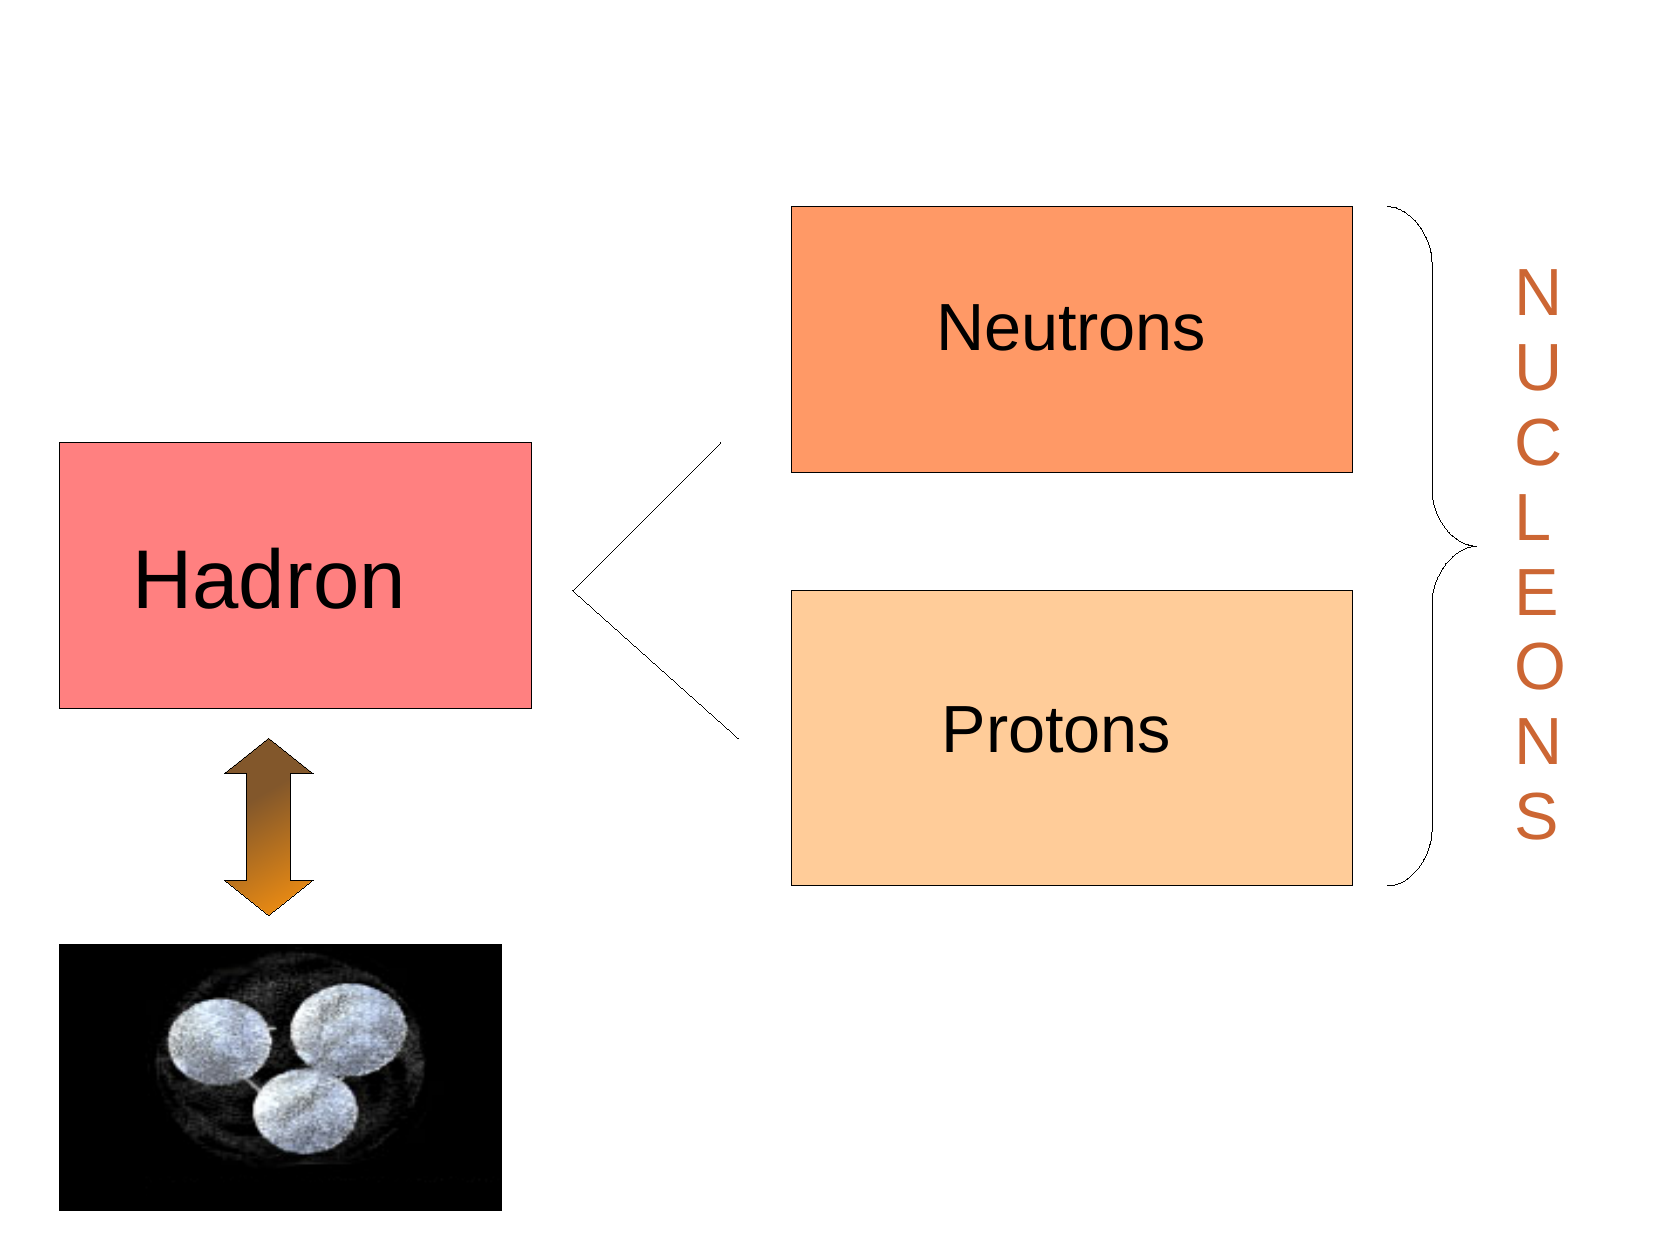

N
U
C
L
E
O
N
S
Neutrons
Hadron
Protons